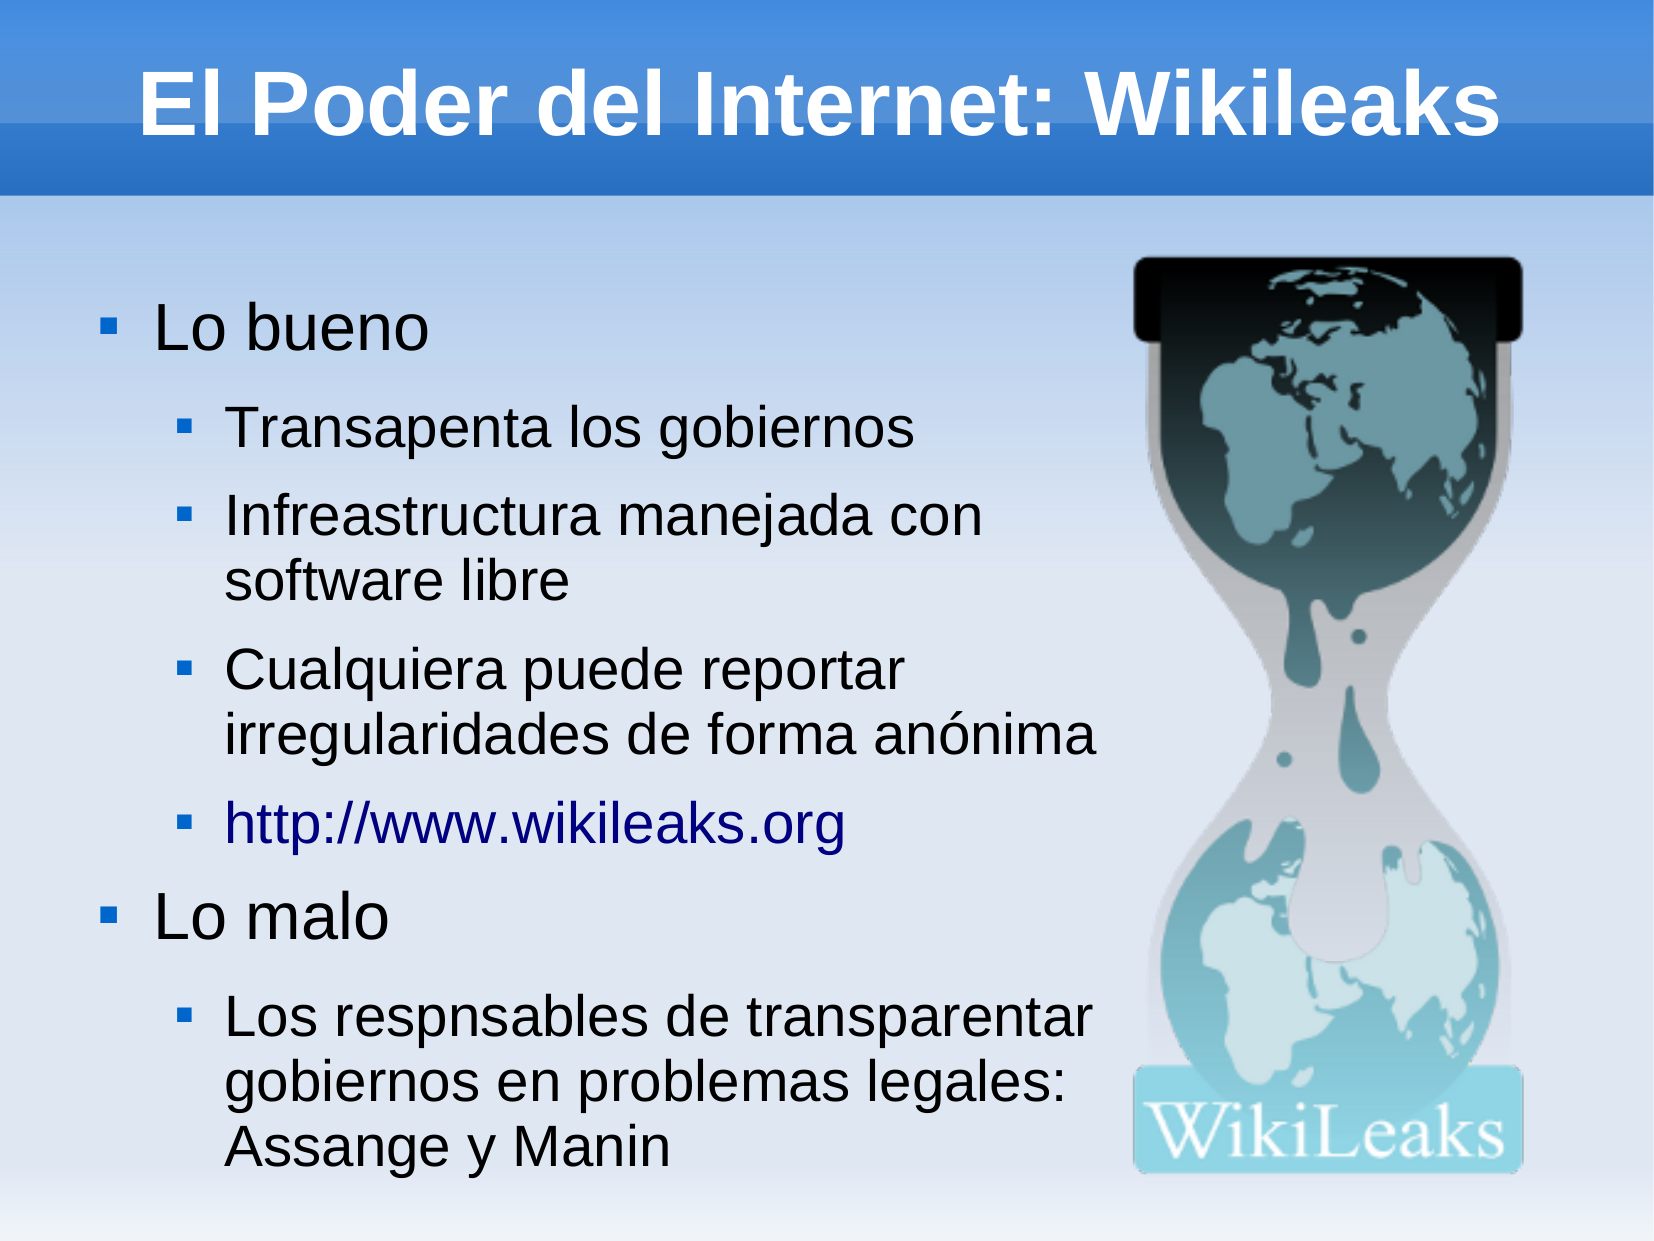

# El Poder del Internet: Wikileaks
Lo bueno
Transapenta los gobiernos
Infreastructura manejada con software libre
Cualquiera puede reportar irregularidades de forma anónima
http://www.wikileaks.org
Lo malo
Los respnsables de transparentar gobiernos en problemas legales: Assange y Manin